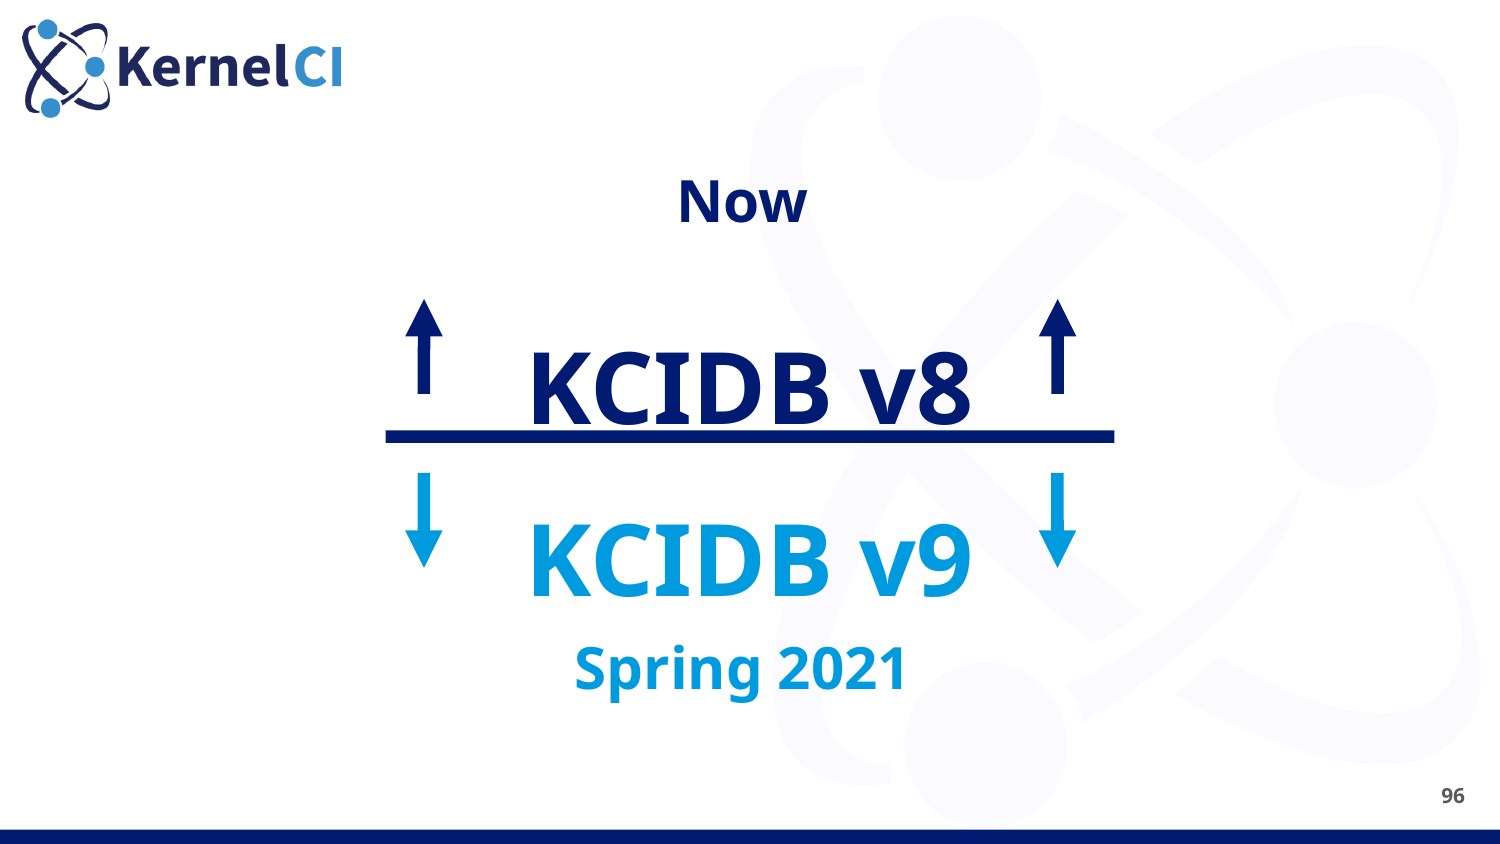

# KCIDB v8
KCIDB v9
Now
Spring 2021